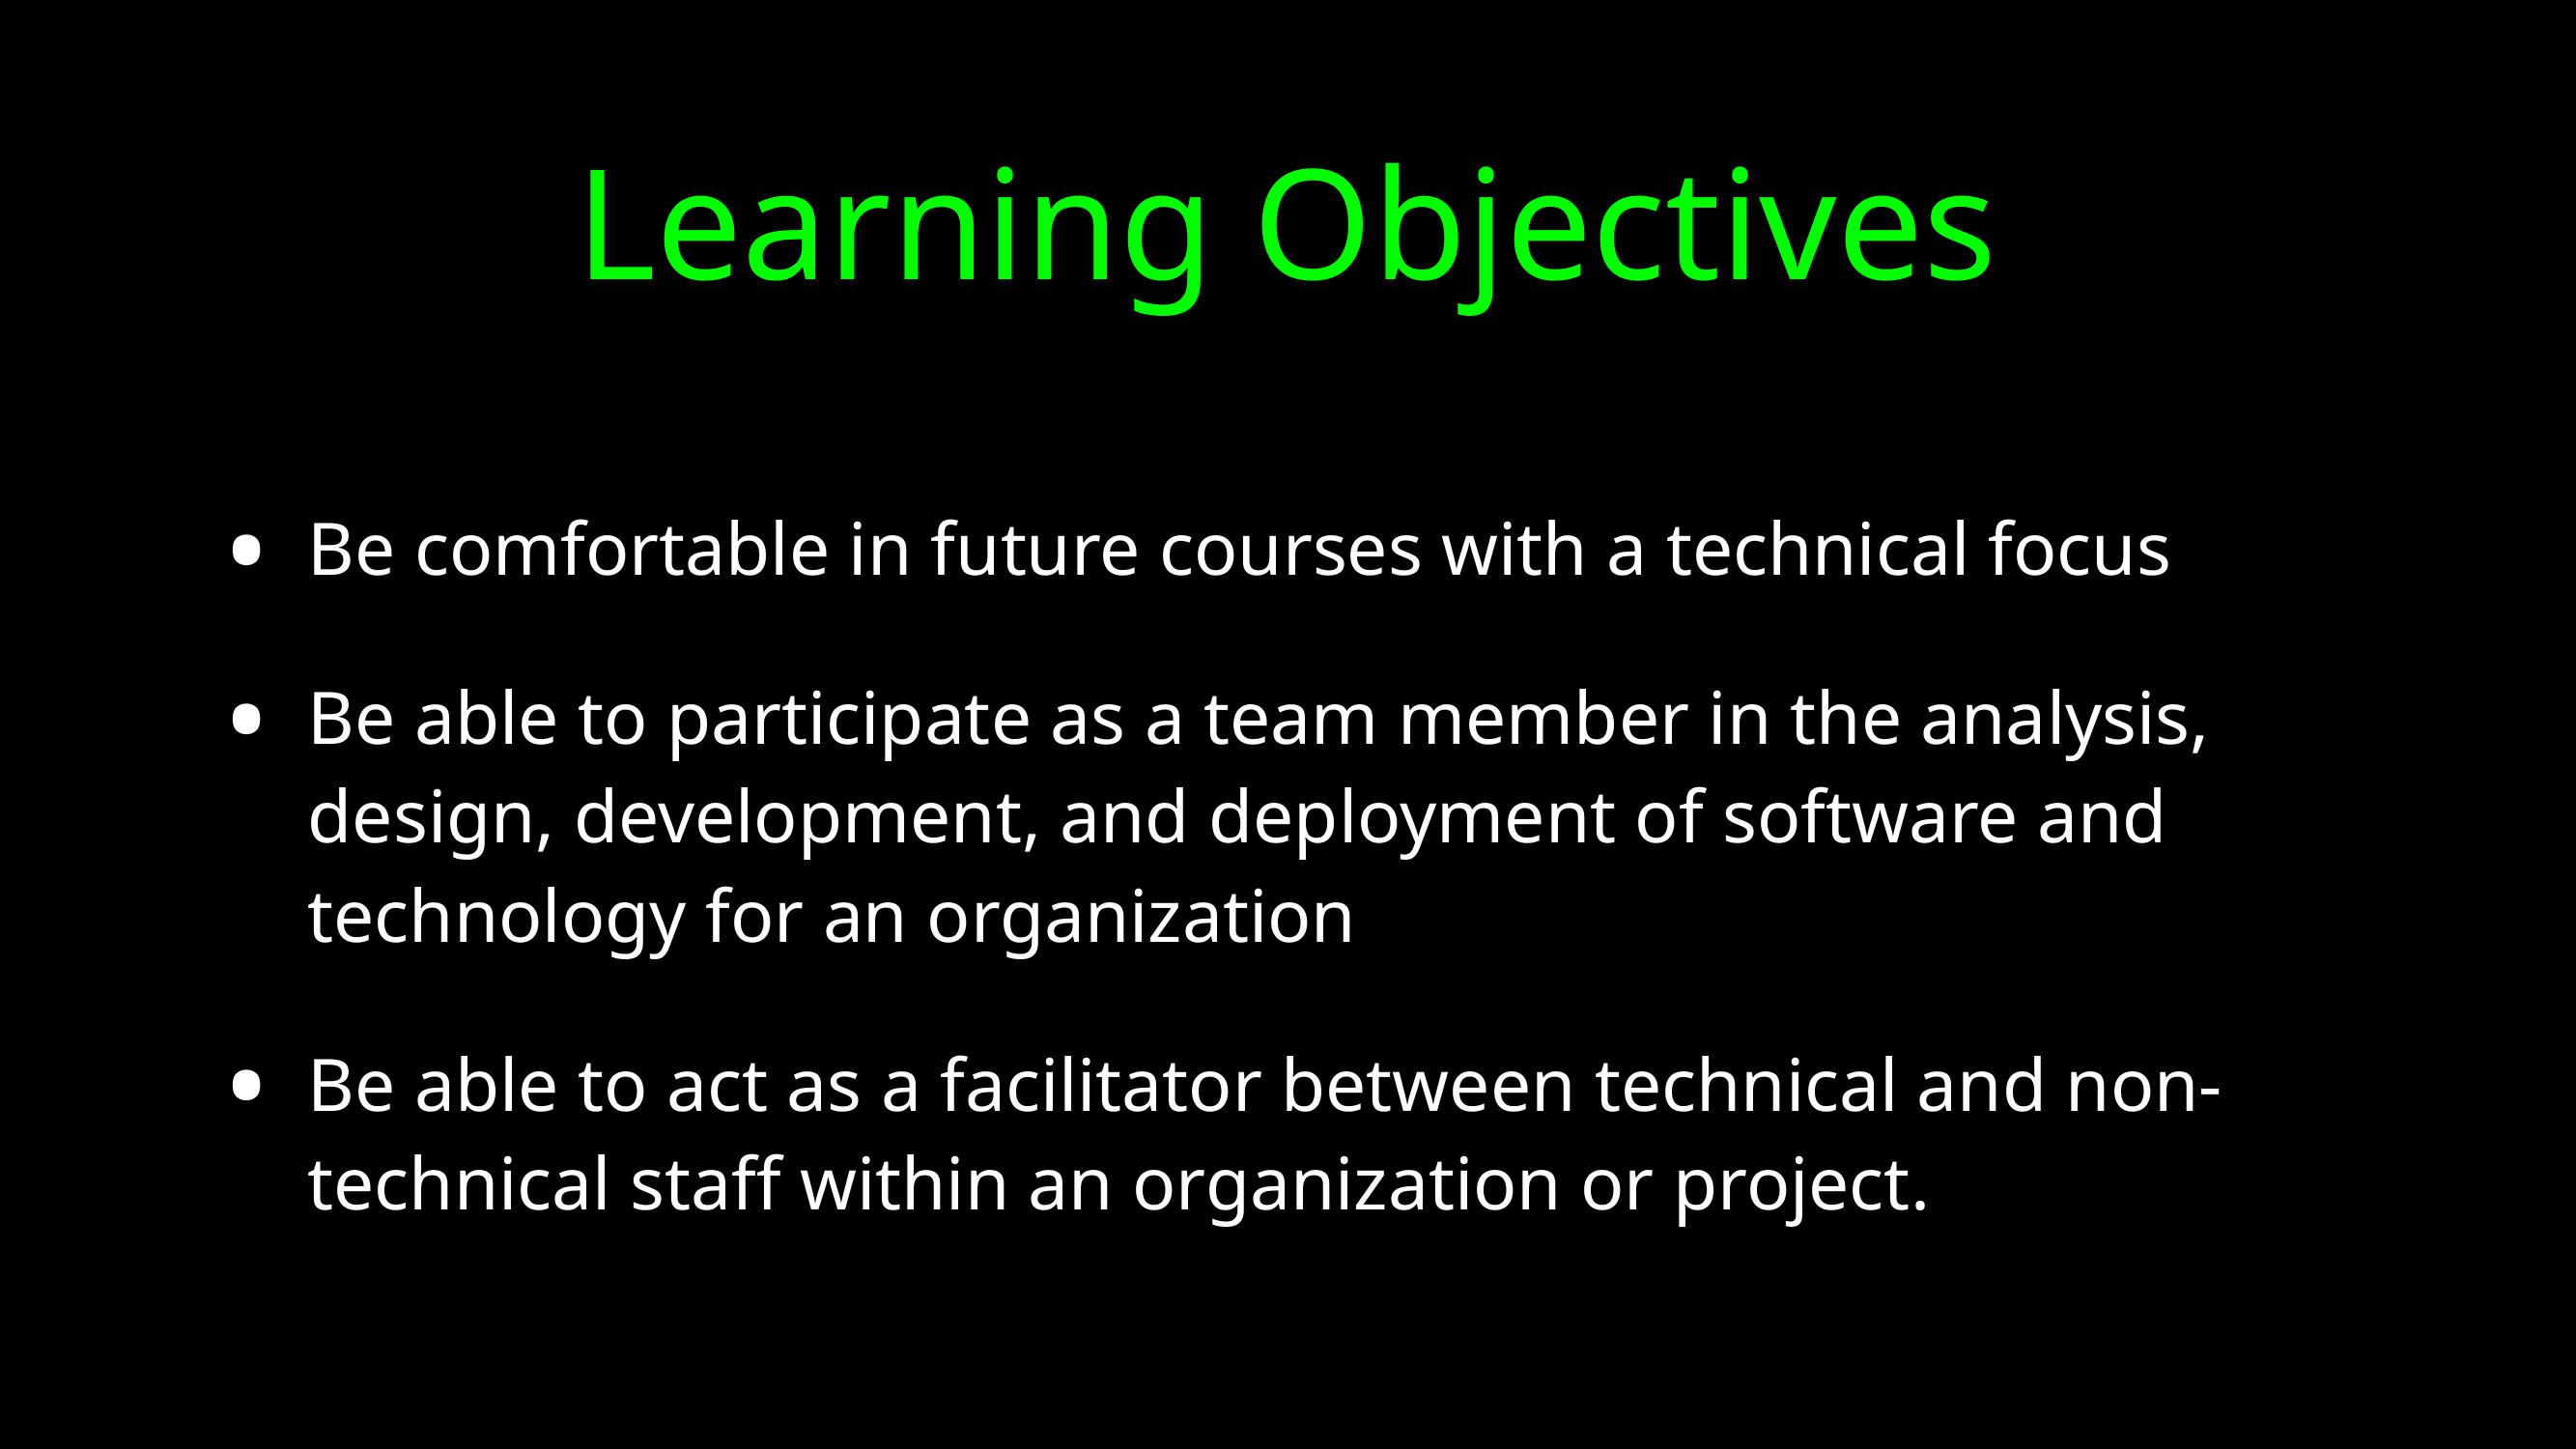

# Learning Objectives
Be comfortable in future courses with a technical focus
Be able to participate as a team member in the analysis, design, development, and deployment of software and technology for an organization
Be able to act as a facilitator between technical and non-technical staff within an organization or project.